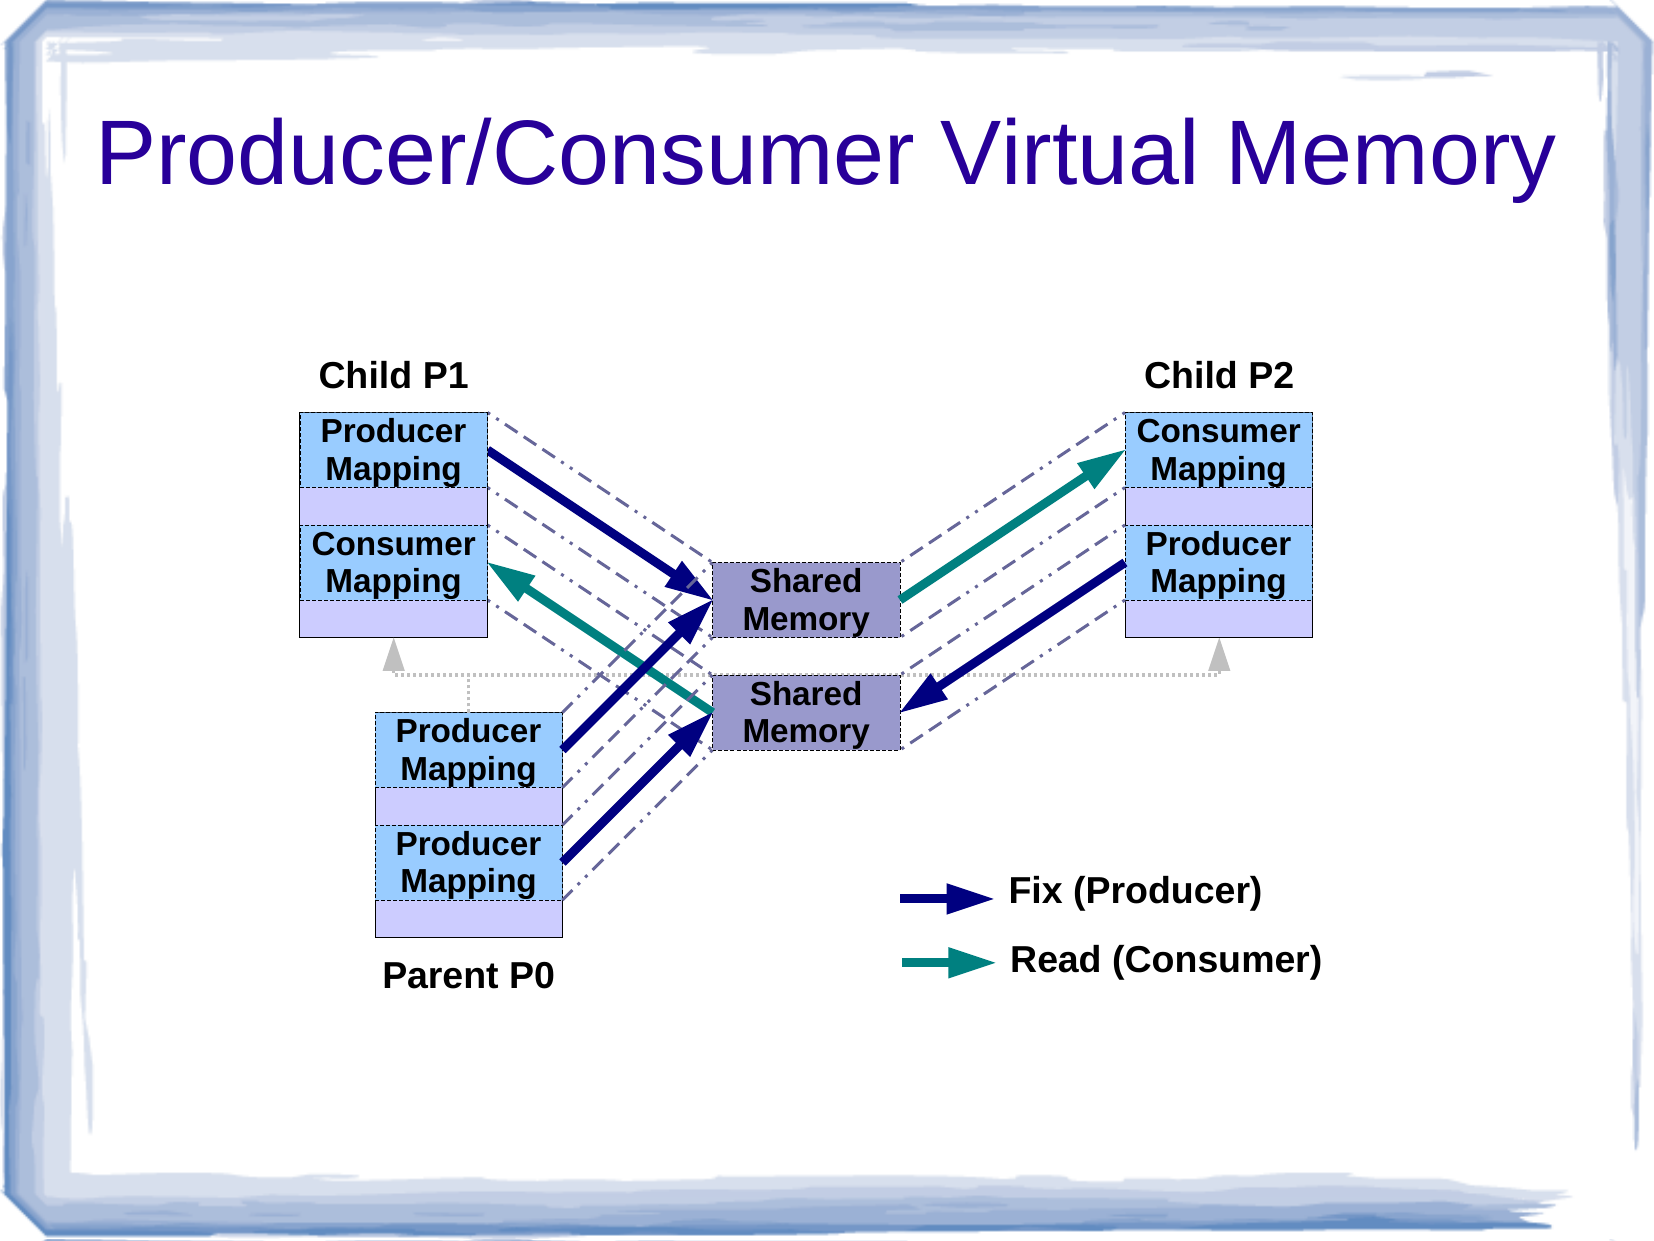

# Producer/Consumer Virtual Memory
Child P1
Child P2
Producer
Mapping
Consumer
Mapping
Consumer
Mapping
Producer
Mapping
Shared
Memory
Shared
Memory
Producer
Mapping
Producer
Mapping
Fix (Producer)
Read (Consumer)
Parent P0